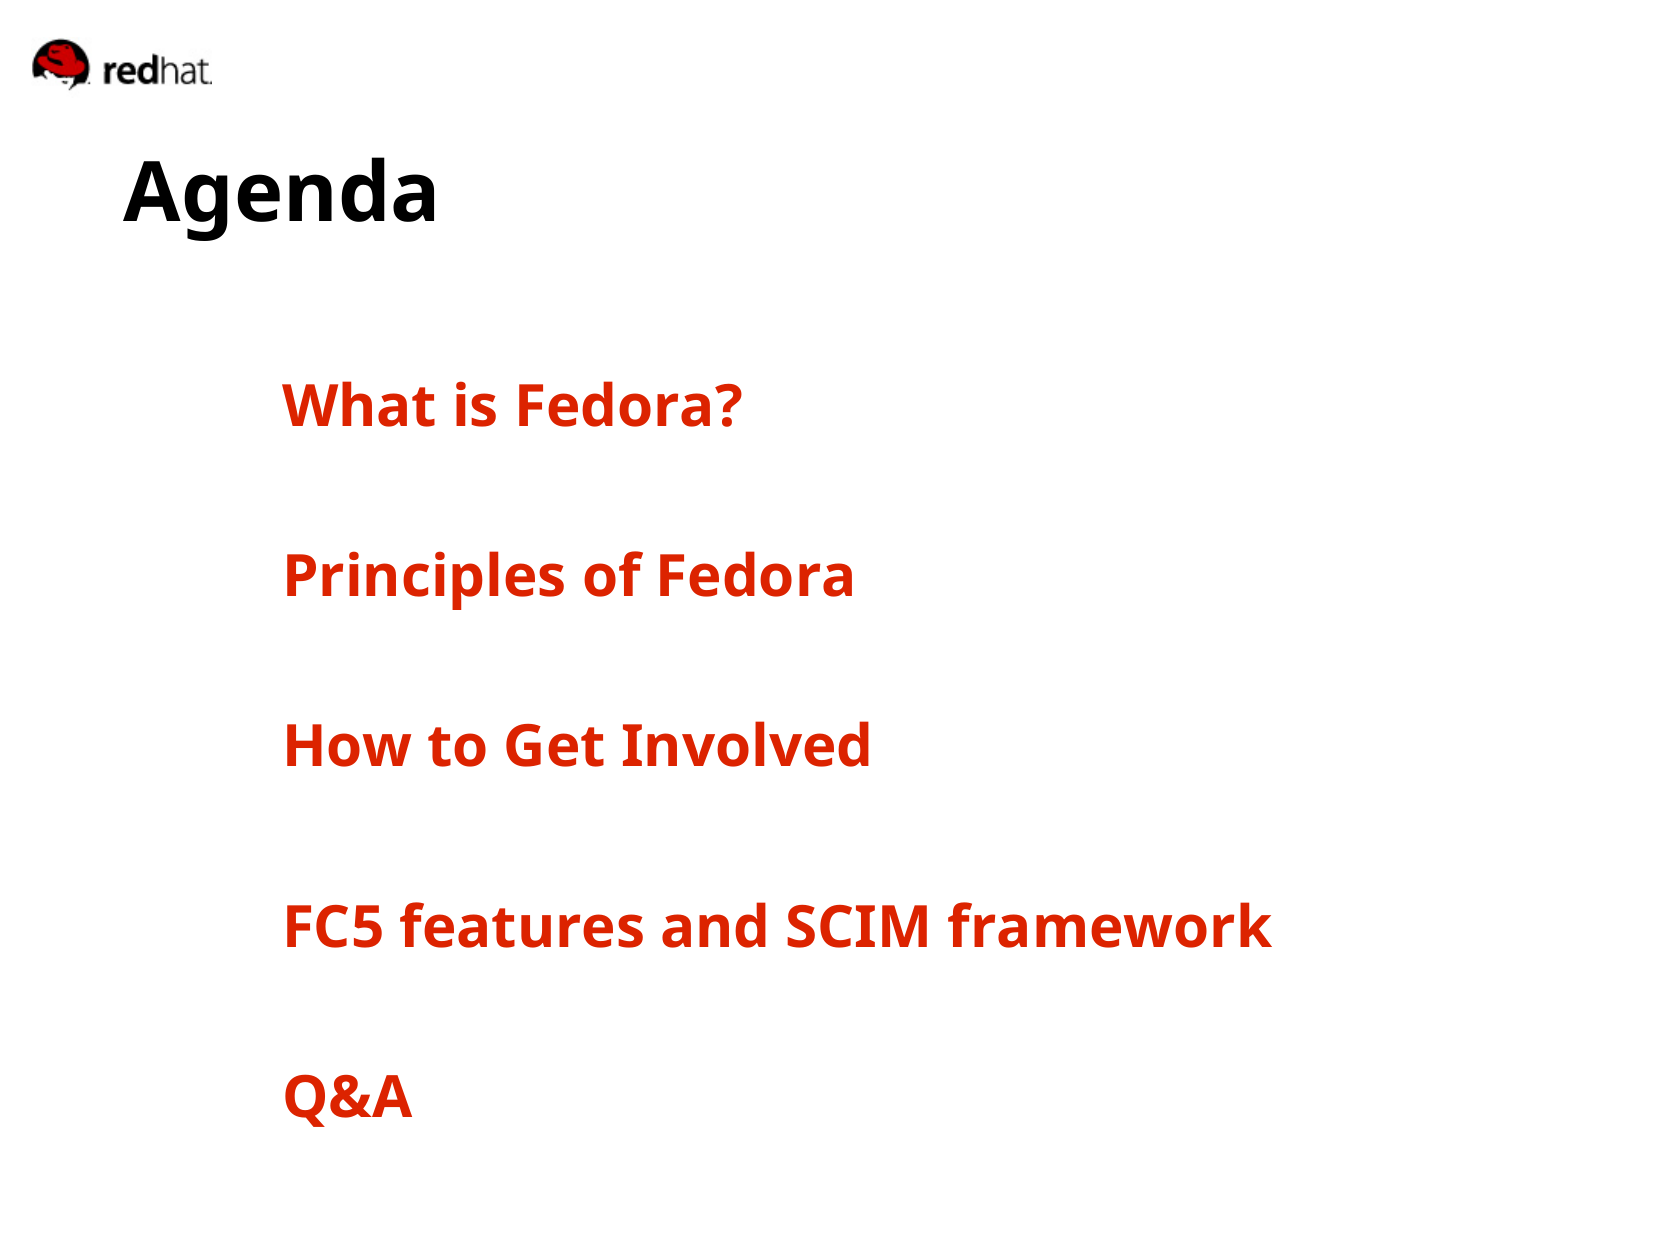

# Agenda
What is Fedora?
Principles of Fedora
How to Get Involved
FC5 features and SCIM framework
Q&A